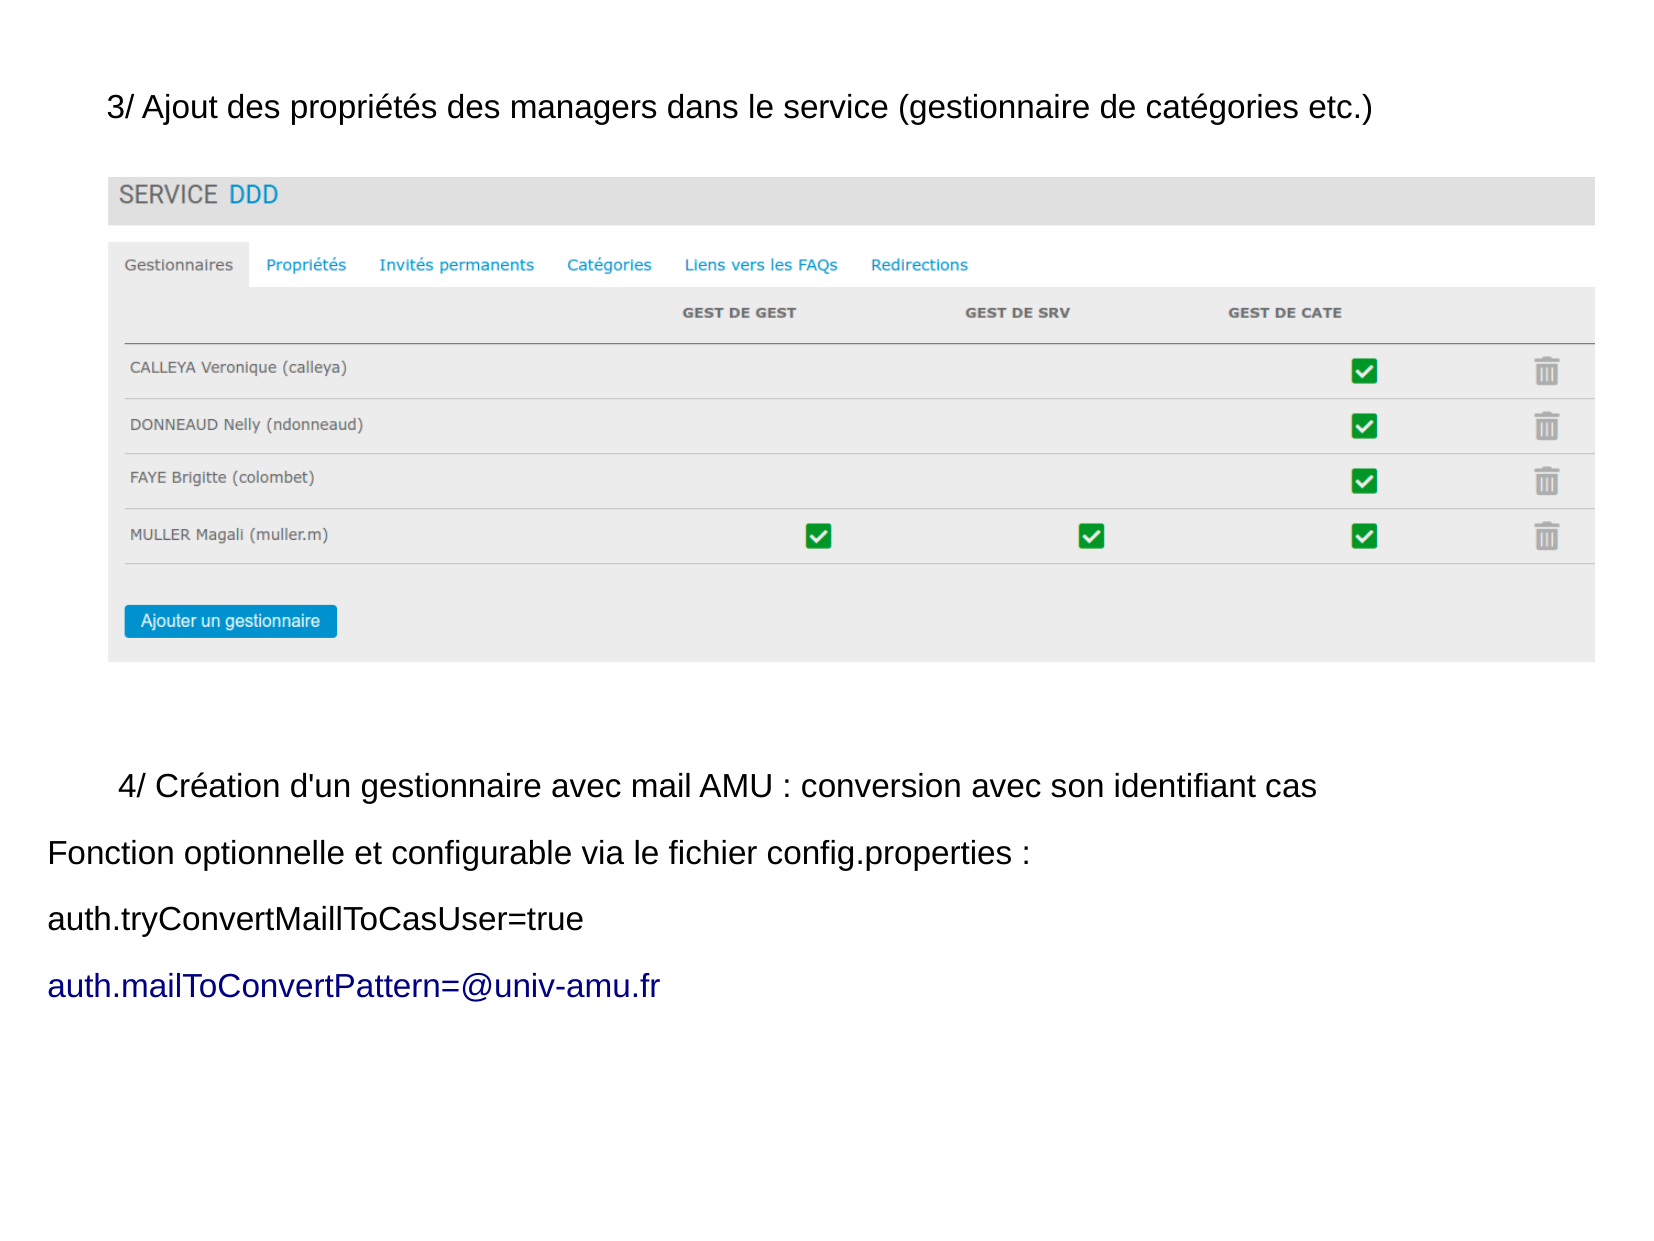

# 3/ Ajout des propriétés des managers dans le service (gestionnaire de catégories etc.)
4/ Création d'un gestionnaire avec mail AMU : conversion avec son identifiant cas
Fonction optionnelle et configurable via le fichier config.properties :
auth.tryConvertMaillToCasUser=true
auth.mailToConvertPattern=@univ-amu.fr